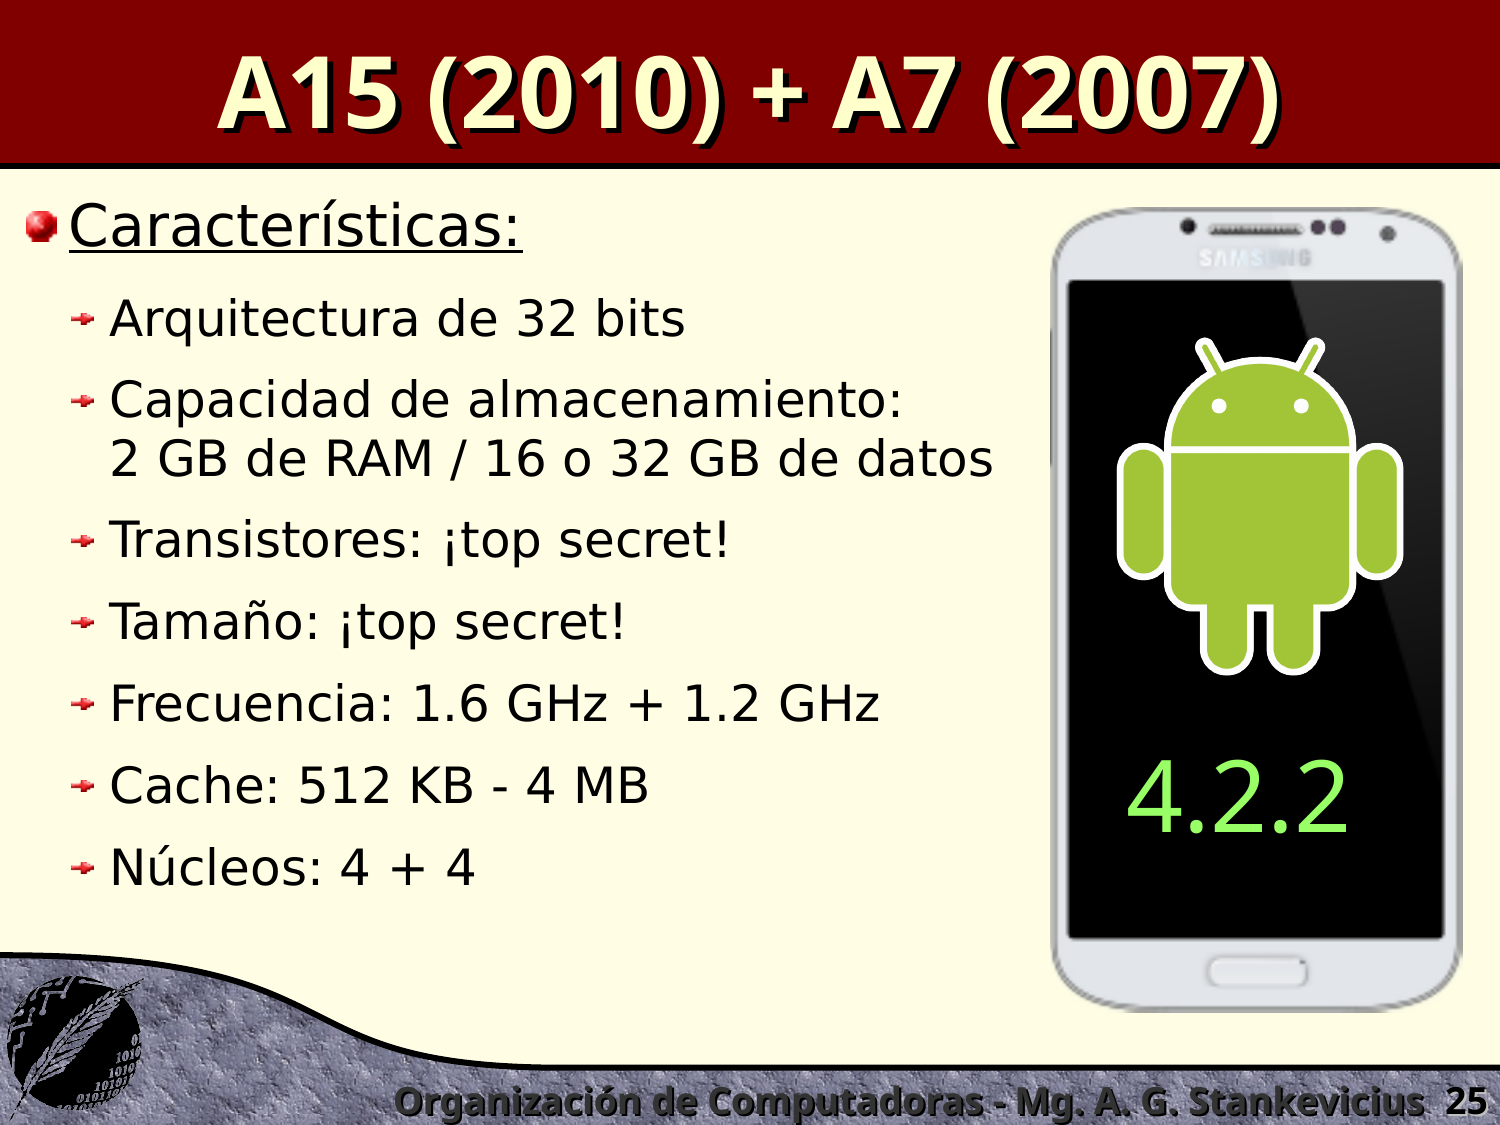

# A15 (2010) + A7 (2007)
Características:
Arquitectura de 32 bits
Capacidad de almacenamiento:
2 GB de RAM / 16 o 32 GB de datos
Transistores: ¡top secret!
Tamaño: ¡top secret!
Frecuencia: 1.6 GHz + 1.2 GHz
Cache: 512 KB - 4 MB
Núcleos: 4 + 4
4.2.2
25